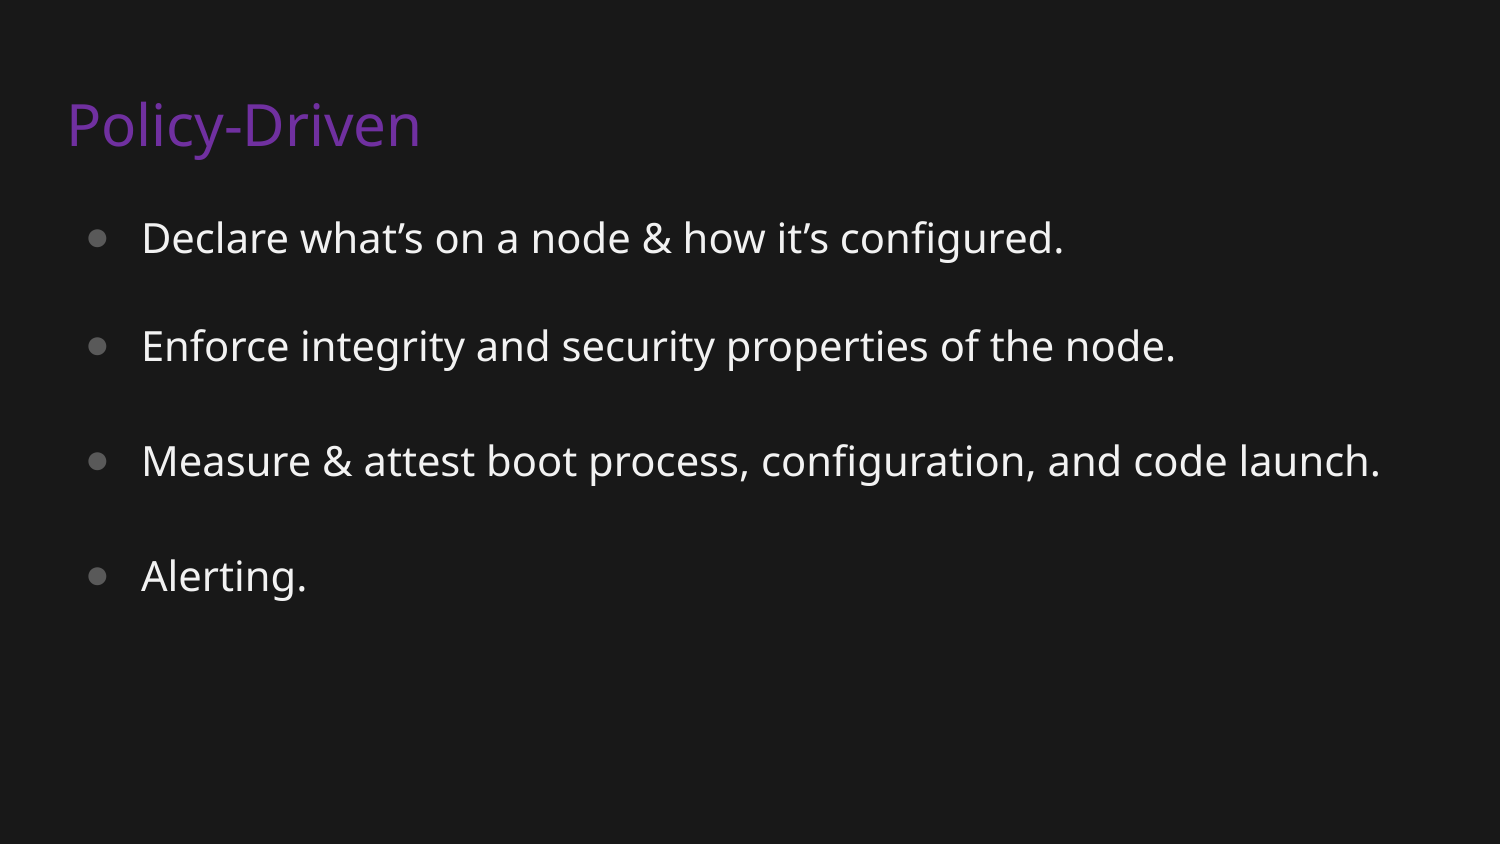

# Policy-Driven
Declare what’s on a node & how it’s configured.
Enforce integrity and security properties of the node.
Measure & attest boot process, configuration, and code launch.
Alerting.